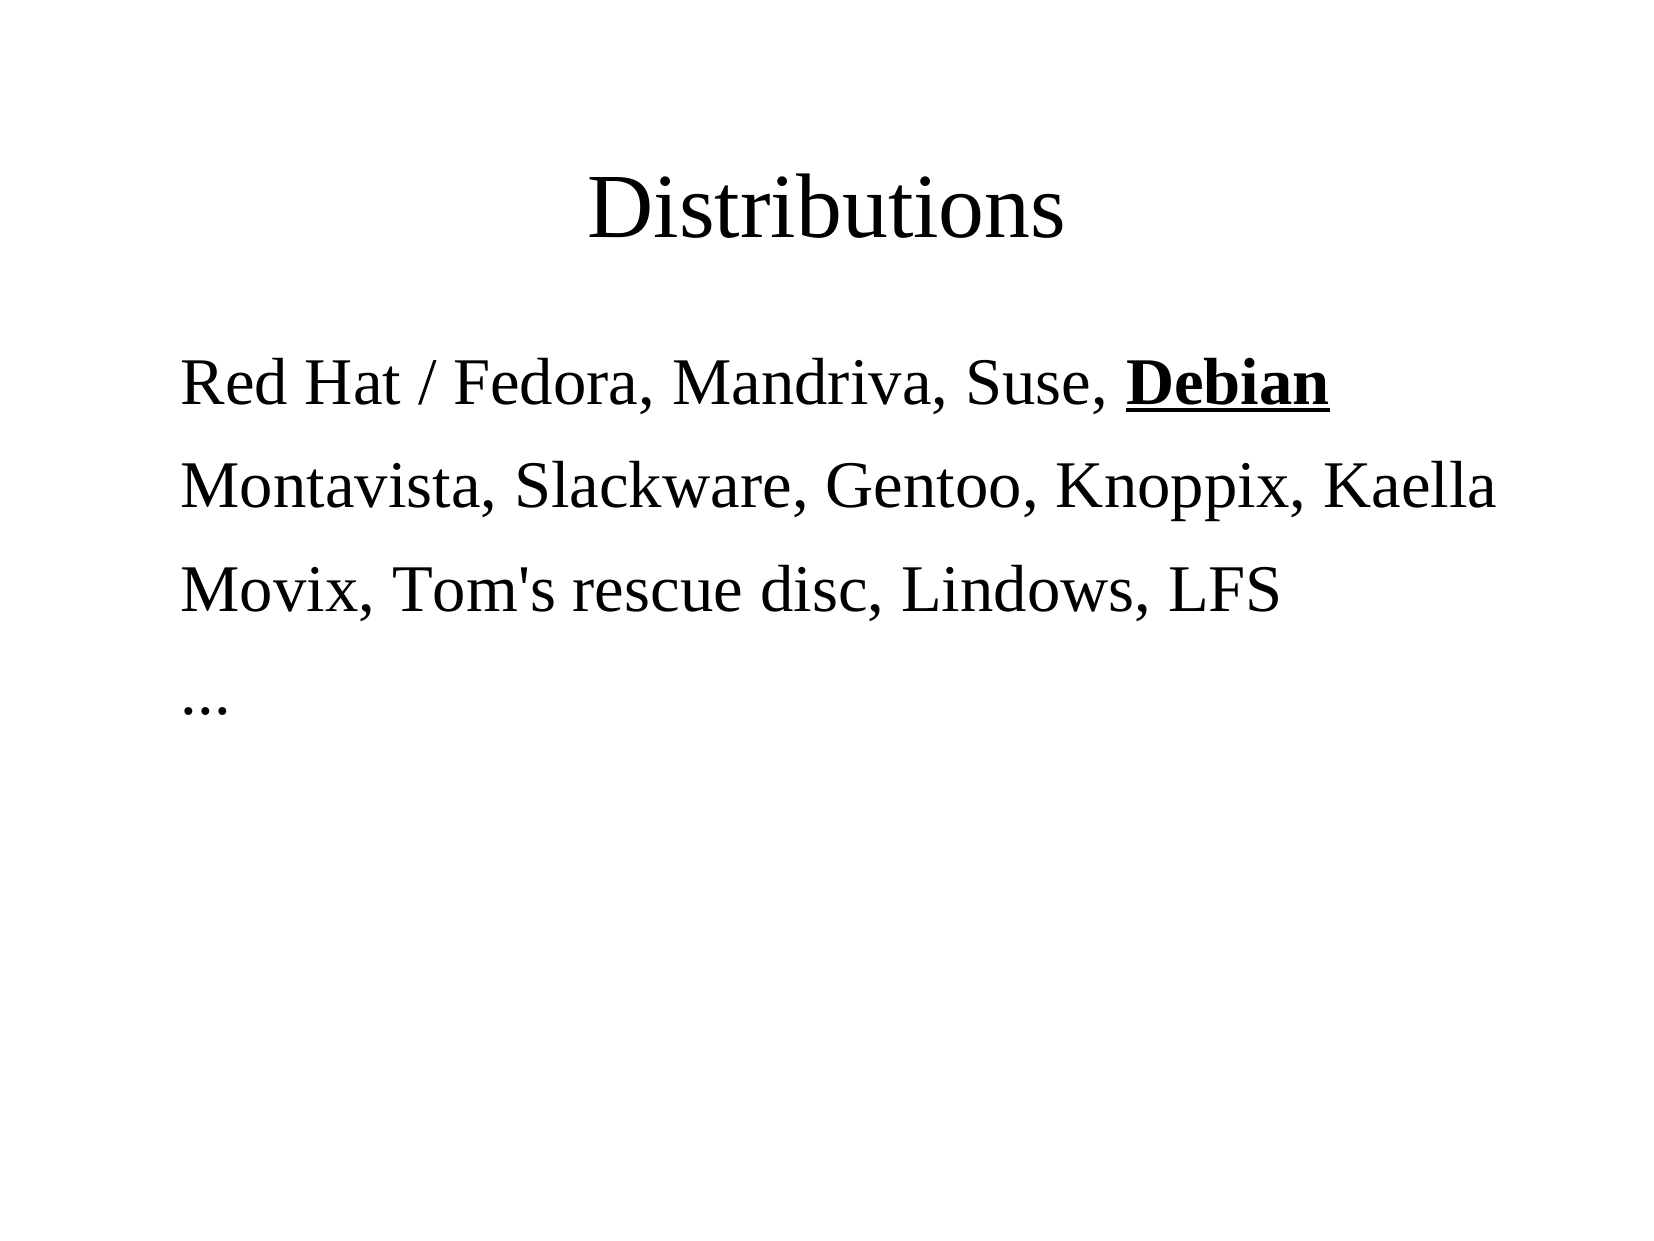

# Distributions
Red Hat / Fedora, Mandriva, Suse, Debian
Montavista, Slackware, Gentoo, Knoppix, Kaella
Movix, Tom's rescue disc, Lindows, LFS
...